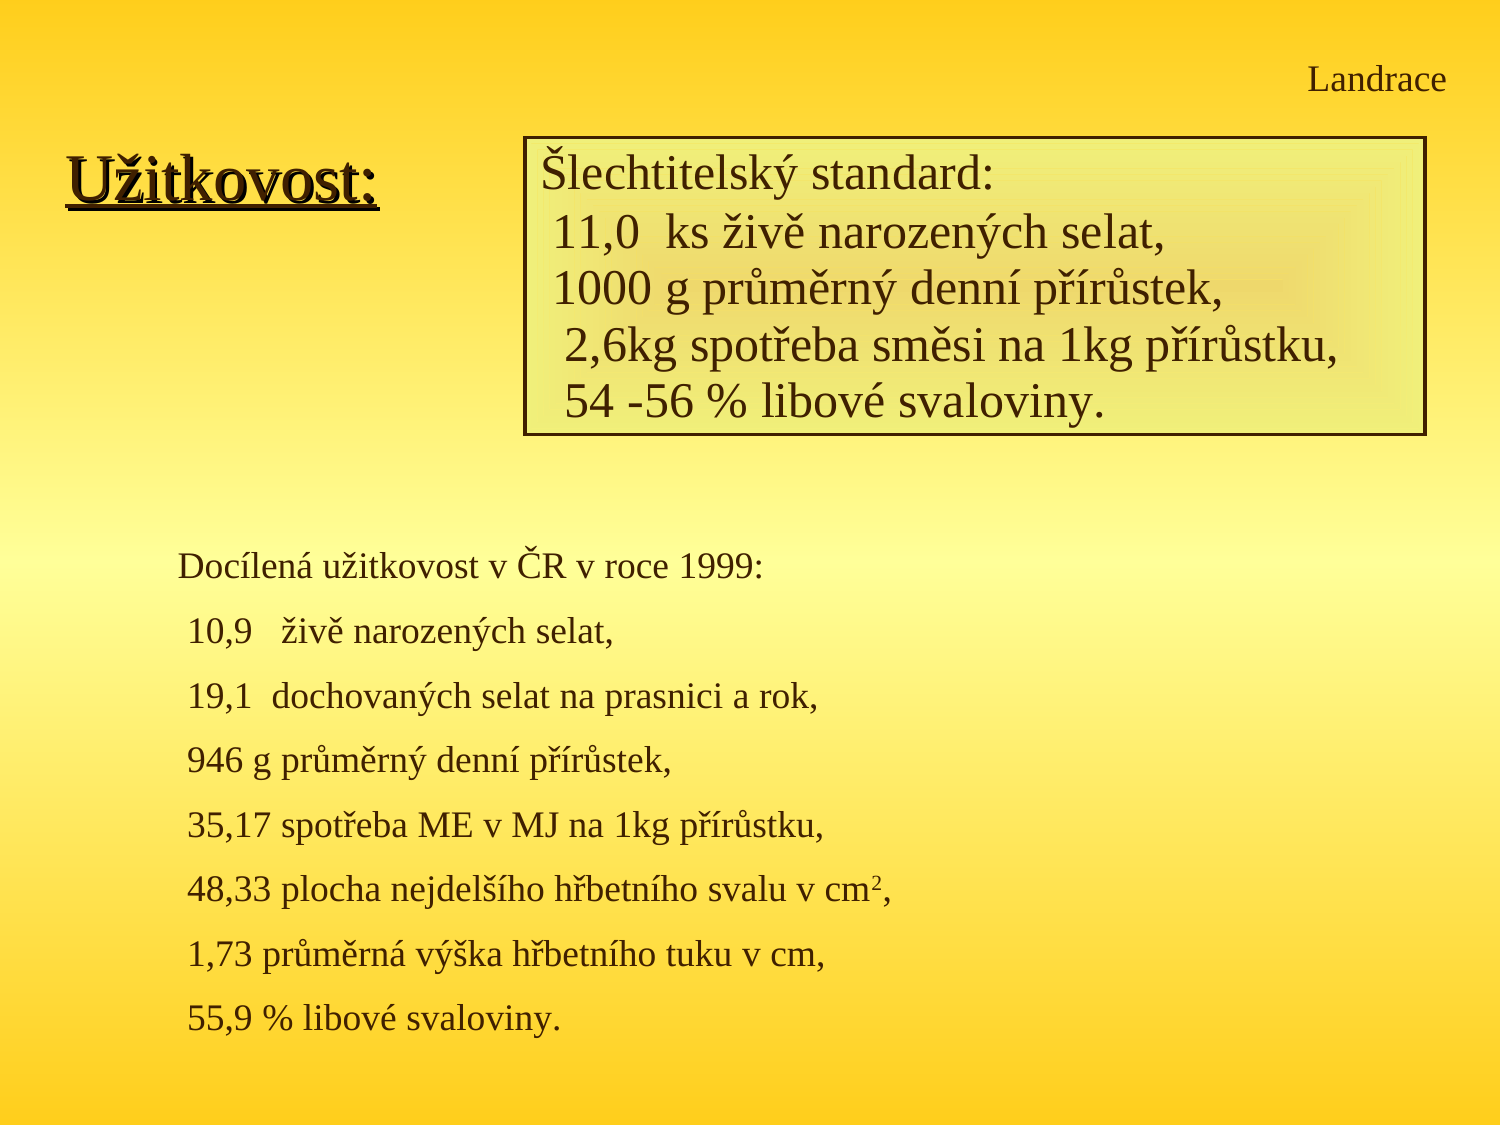

Landrace
Užitkovost:
Šlechtitelský standard:
 11,0 ks živě narozených selat,
 1000 g průměrný denní přírůstek,
 2,6kg spotřeba směsi na 1kg přírůstku,
 54 -56 % libové svaloviny.
Docílená užitkovost v ČR v roce 1999:
 10,9 živě narozených selat,
 19,1 dochovaných selat na prasnici a rok,
 946 g průměrný denní přírůstek,
 35,17 spotřeba ME v MJ na 1kg přírůstku,
 48,33 plocha nejdelšího hřbetního svalu v cm2,
 1,73 průměrná výška hřbetního tuku v cm,
 55,9 % libové svaloviny.